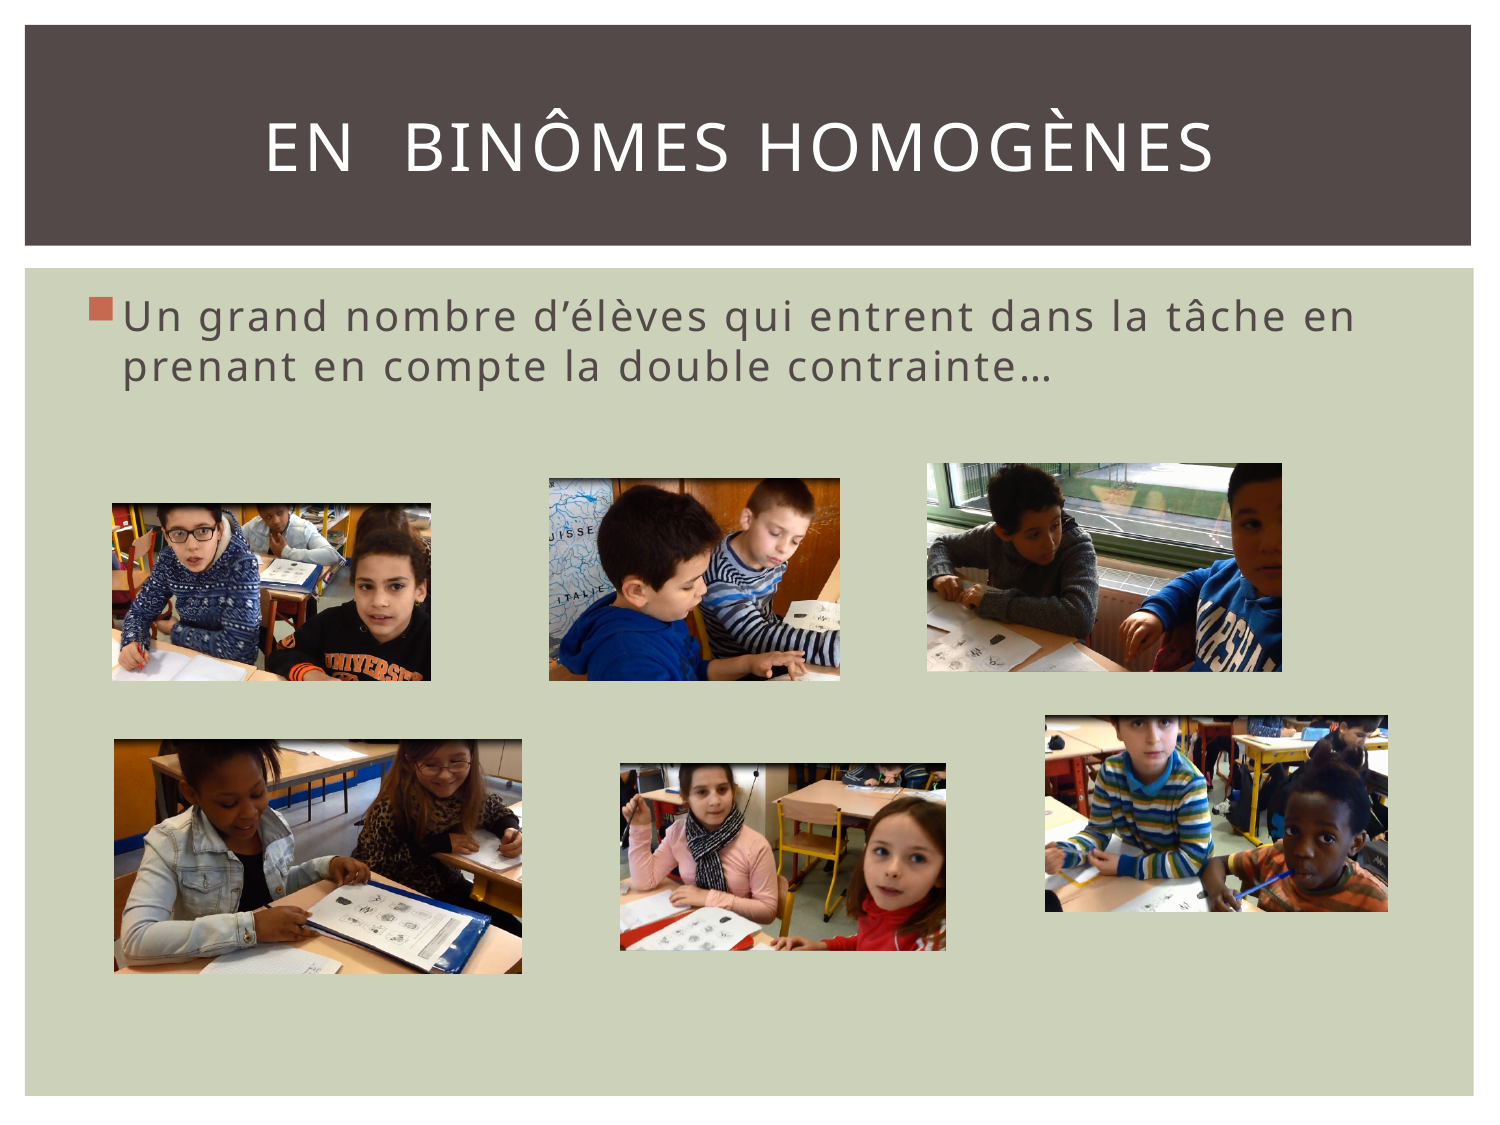

En binômes homogènes
# Un grand nombre d’élèves qui entrent dans la tâche en prenant en compte la double contrainte…